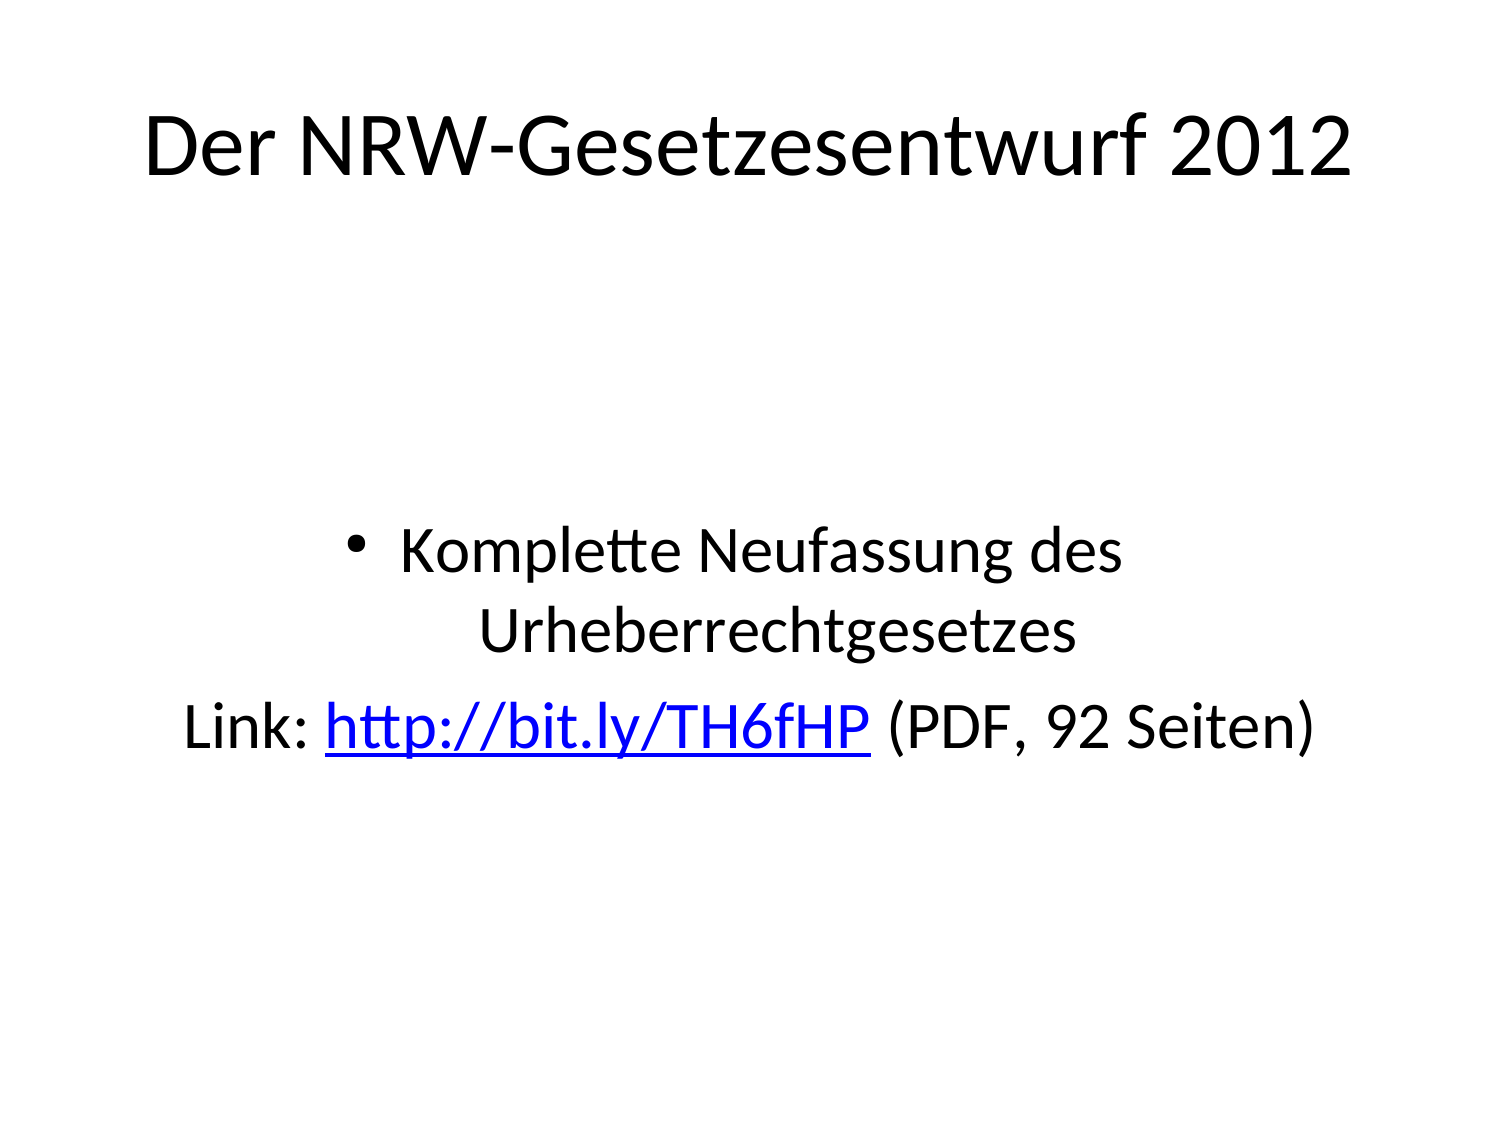

# Der NRW-Gesetzesentwurf 2012
Komplette Neufassung des Urheberrechtgesetzes
Link: http://bit.ly/TH6fHP (PDF, 92 Seiten)